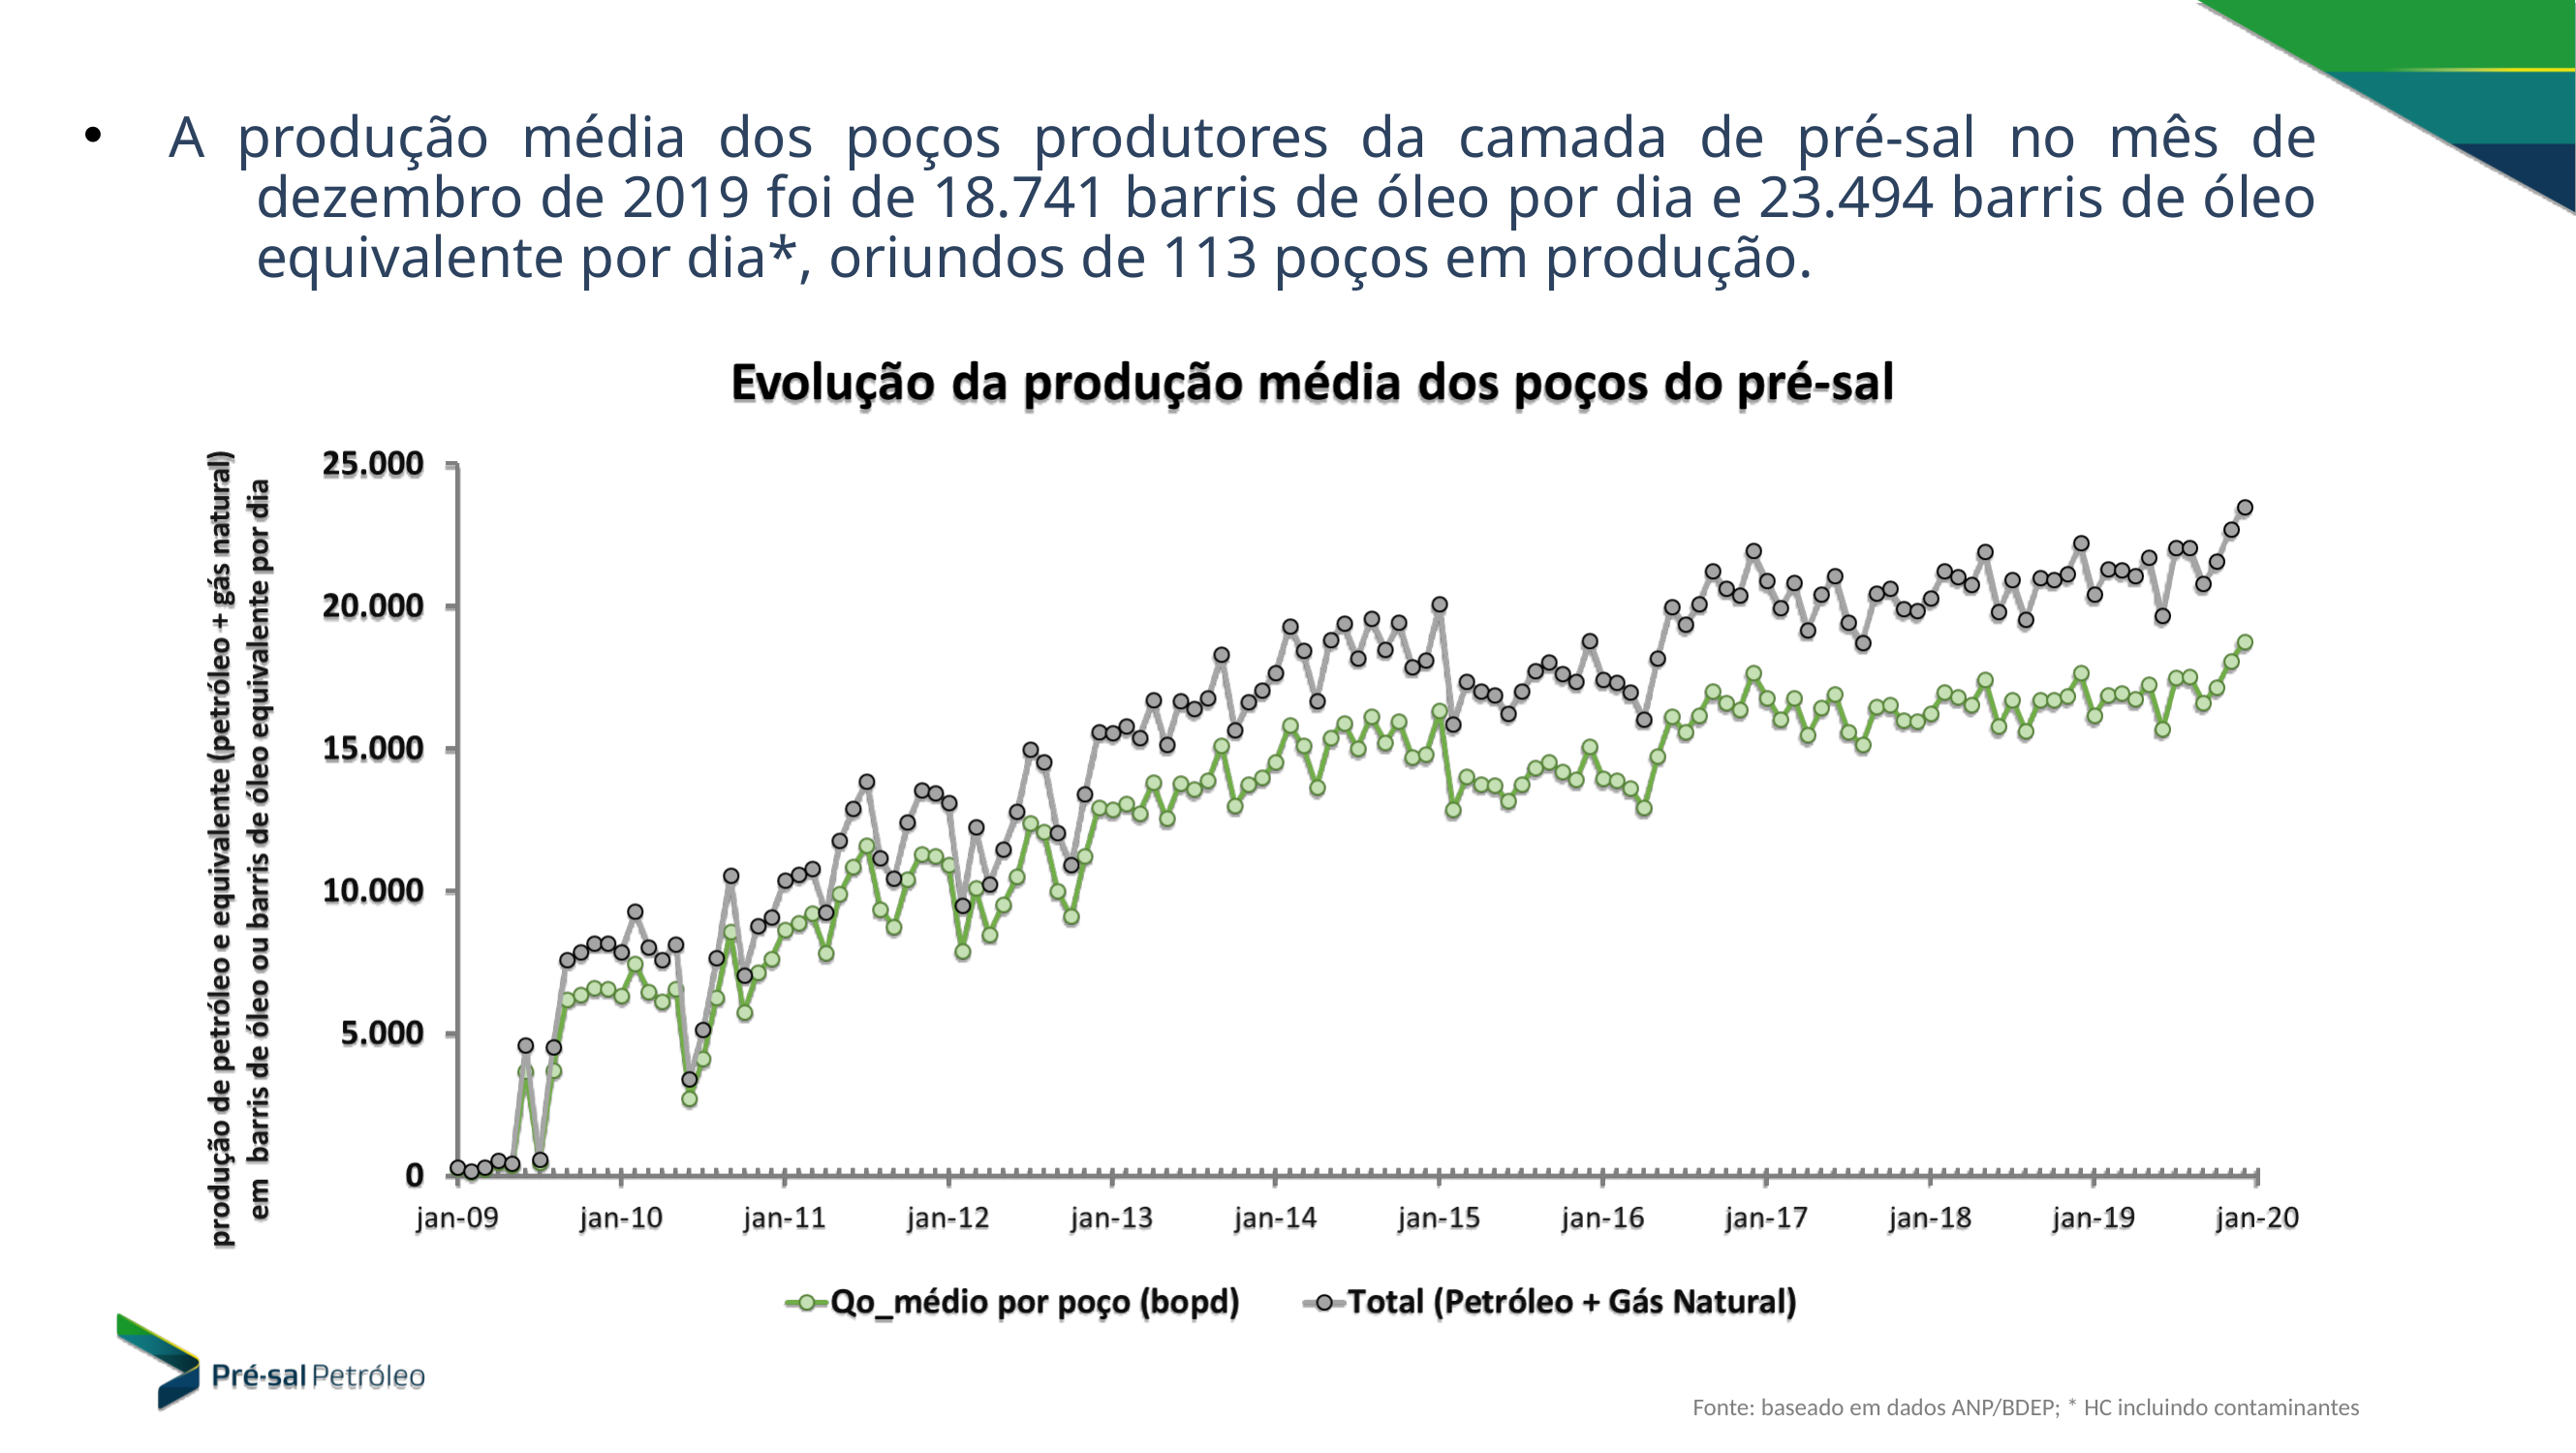

A produção média dos poços produtores da camada de pré-sal no mês de dezembro de 2019 foi de 18.741 barris de óleo por dia e 23.494 barris de óleo equivalente por dia*, oriundos de 113 poços em produção.
Fonte: baseado em dados ANP/BDEP; * HC incluindo contaminantes